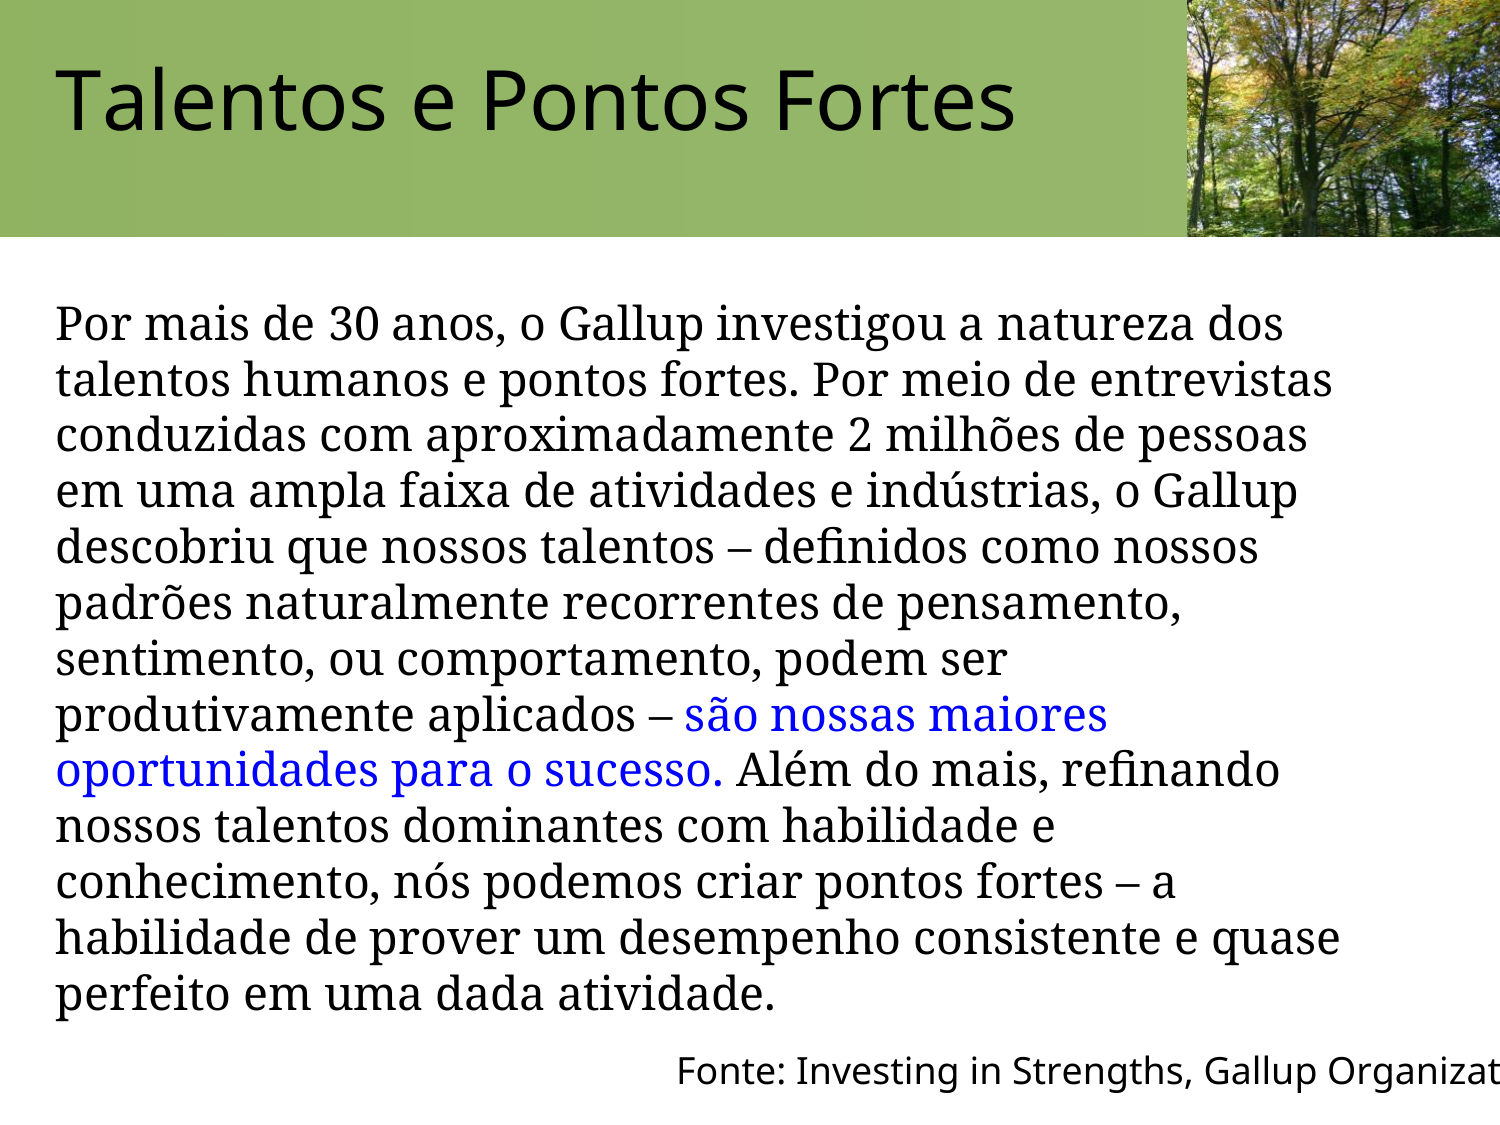

# Talentos e Pontos Fortes
Por mais de 30 anos, o Gallup investigou a natureza dos talentos humanos e pontos fortes. Por meio de entrevistas conduzidas com aproximadamente 2 milhões de pessoas em uma ampla faixa de atividades e indústrias, o Gallup descobriu que nossos talentos – definidos como nossos padrões naturalmente recorrentes de pensamento, sentimento, ou comportamento, podem ser produtivamente aplicados – são nossas maiores oportunidades para o sucesso. Além do mais, refinando nossos talentos dominantes com habilidade e conhecimento, nós podemos criar pontos fortes – a habilidade de prover um desempenho consistente e quase perfeito em uma dada atividade.
Fonte: Investing in Strengths, Gallup Organization